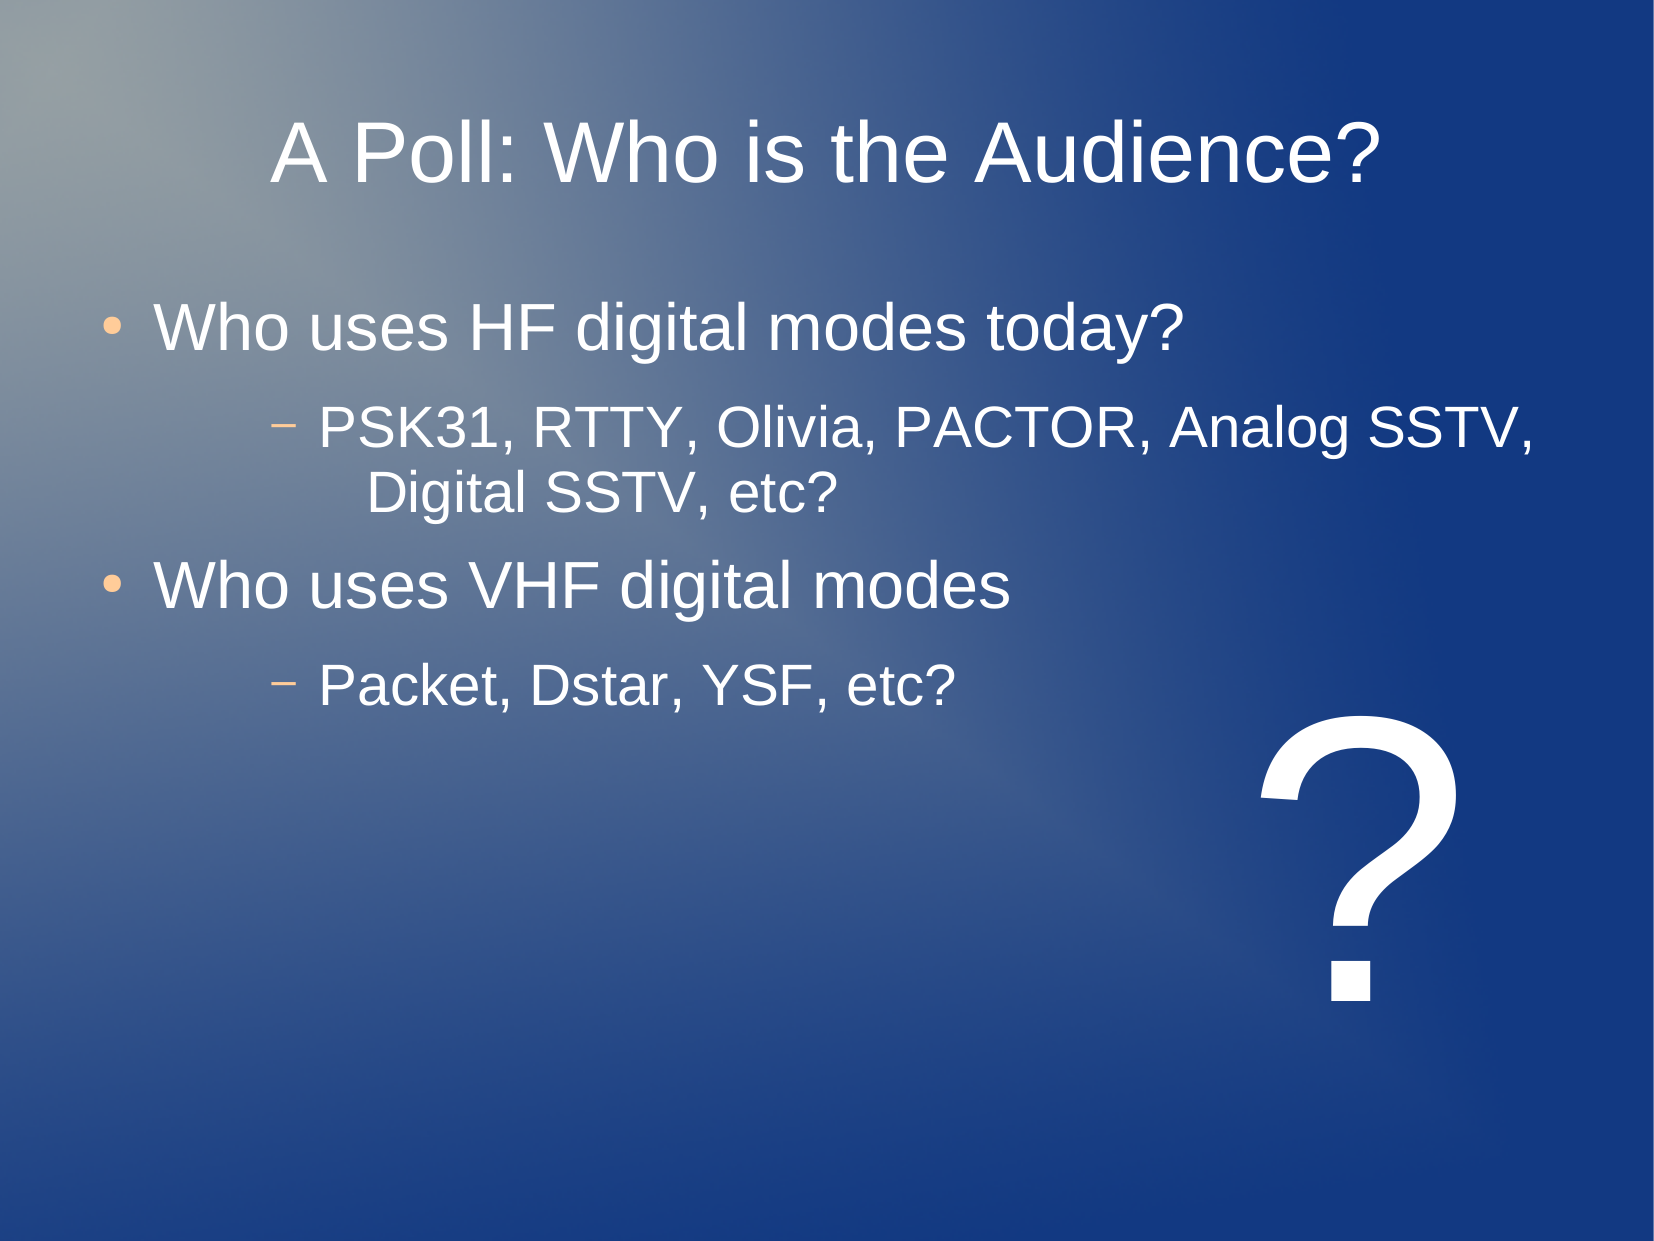

# A Poll: Who is the Audience?
Who uses HF digital modes today?
PSK31, RTTY, Olivia, PACTOR, Analog SSTV, Digital SSTV, etc?
Who uses VHF digital modes
Packet, Dstar, YSF, etc?
?